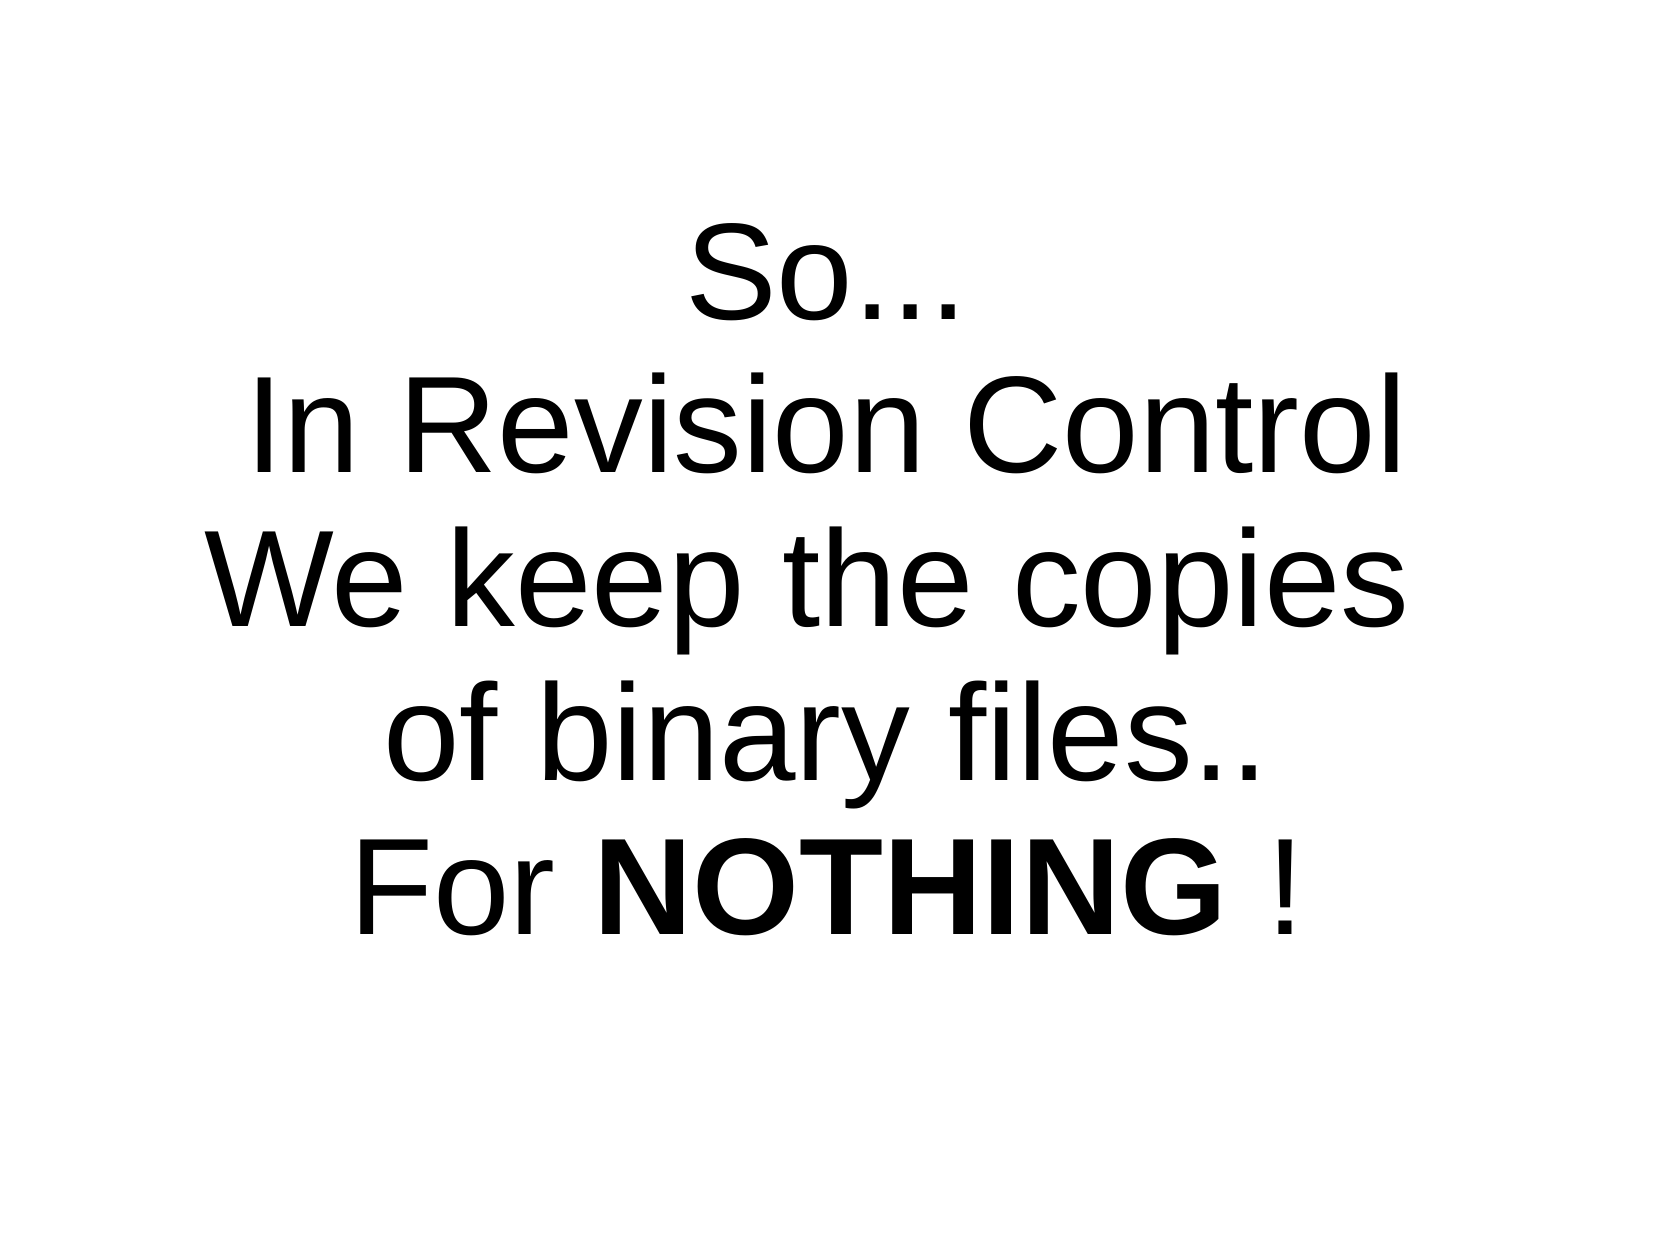

# So...
In Revision Control
We keep the copies
of binary files..
For NOTHING !